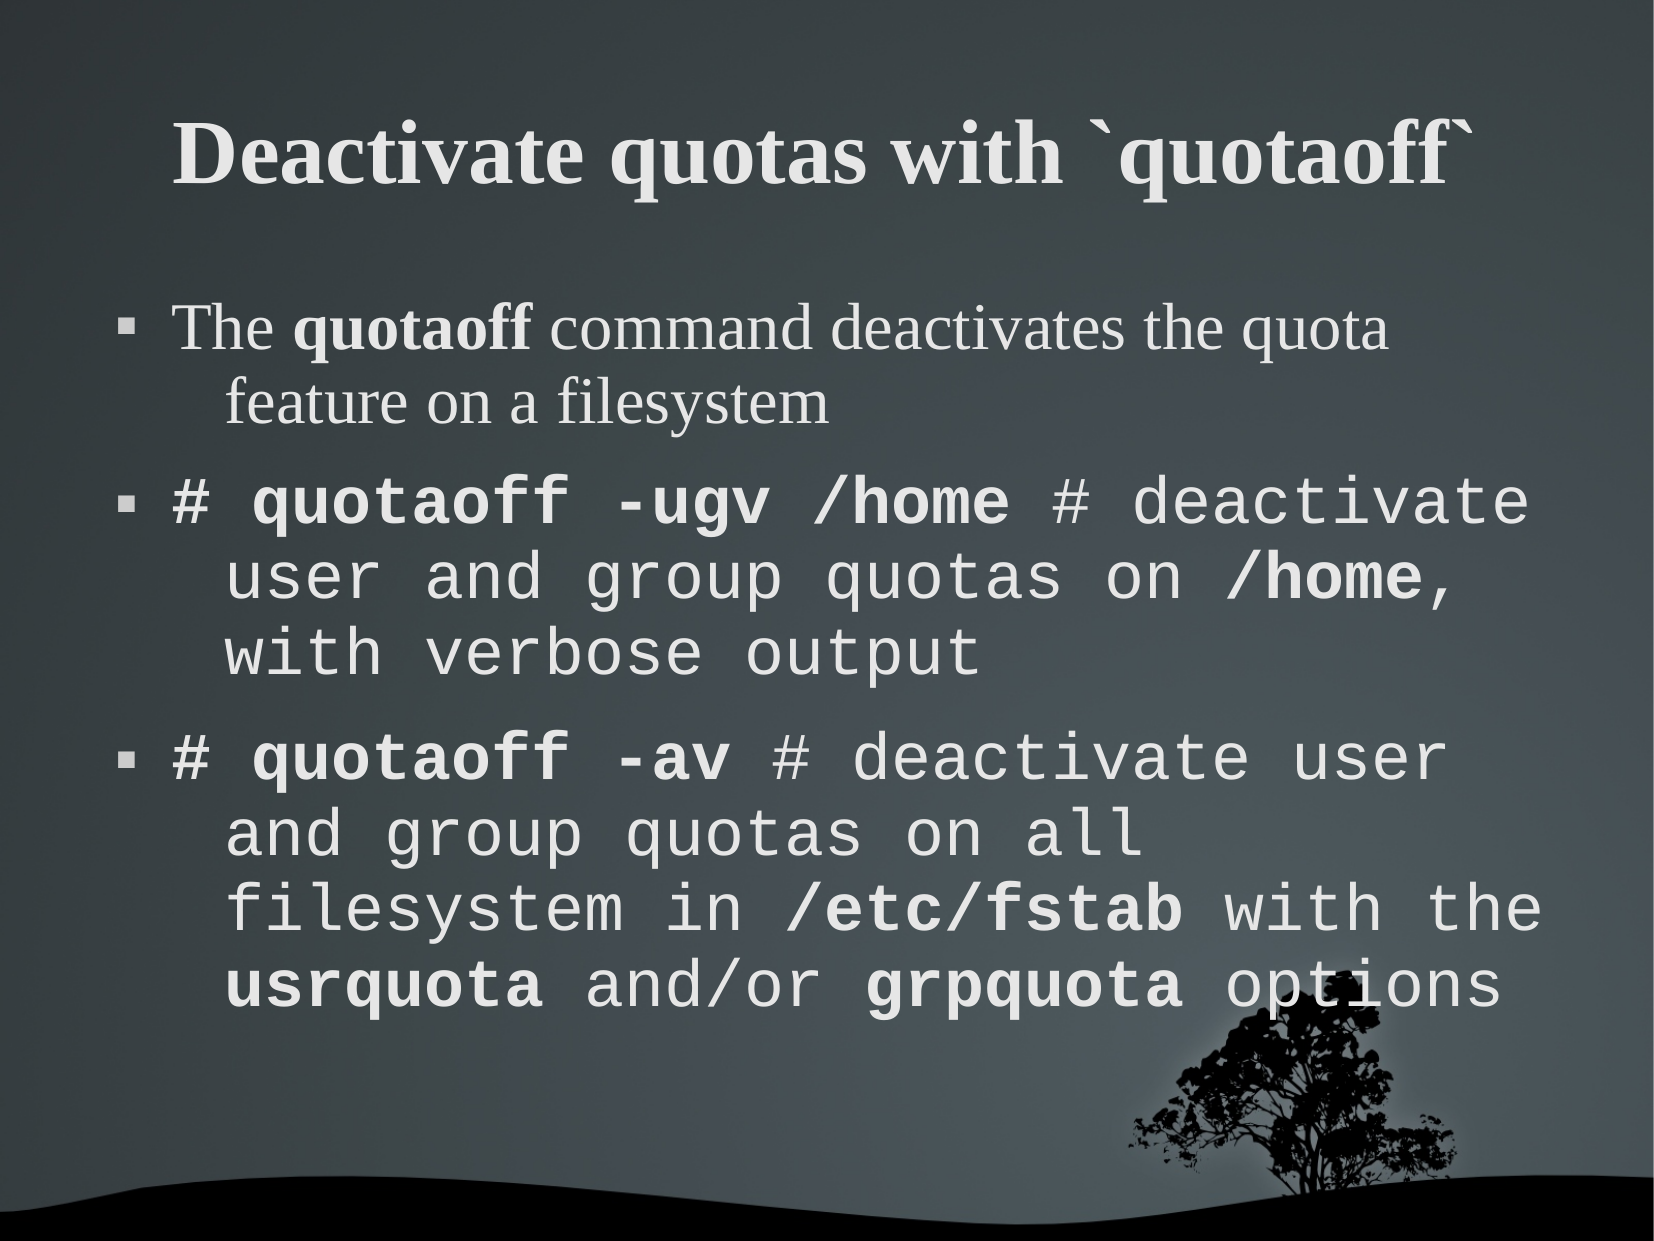

Deactivate quotas with `quotaoff`
# The quotaoff command deactivates the quota feature on a filesystem
# quotaoff -ugv /home # deactivate user and group quotas on /home, with verbose output
# quotaoff -av # deactivate user and group quotas on all filesystem in /etc/fstab with the usrquota and/or grpquota options